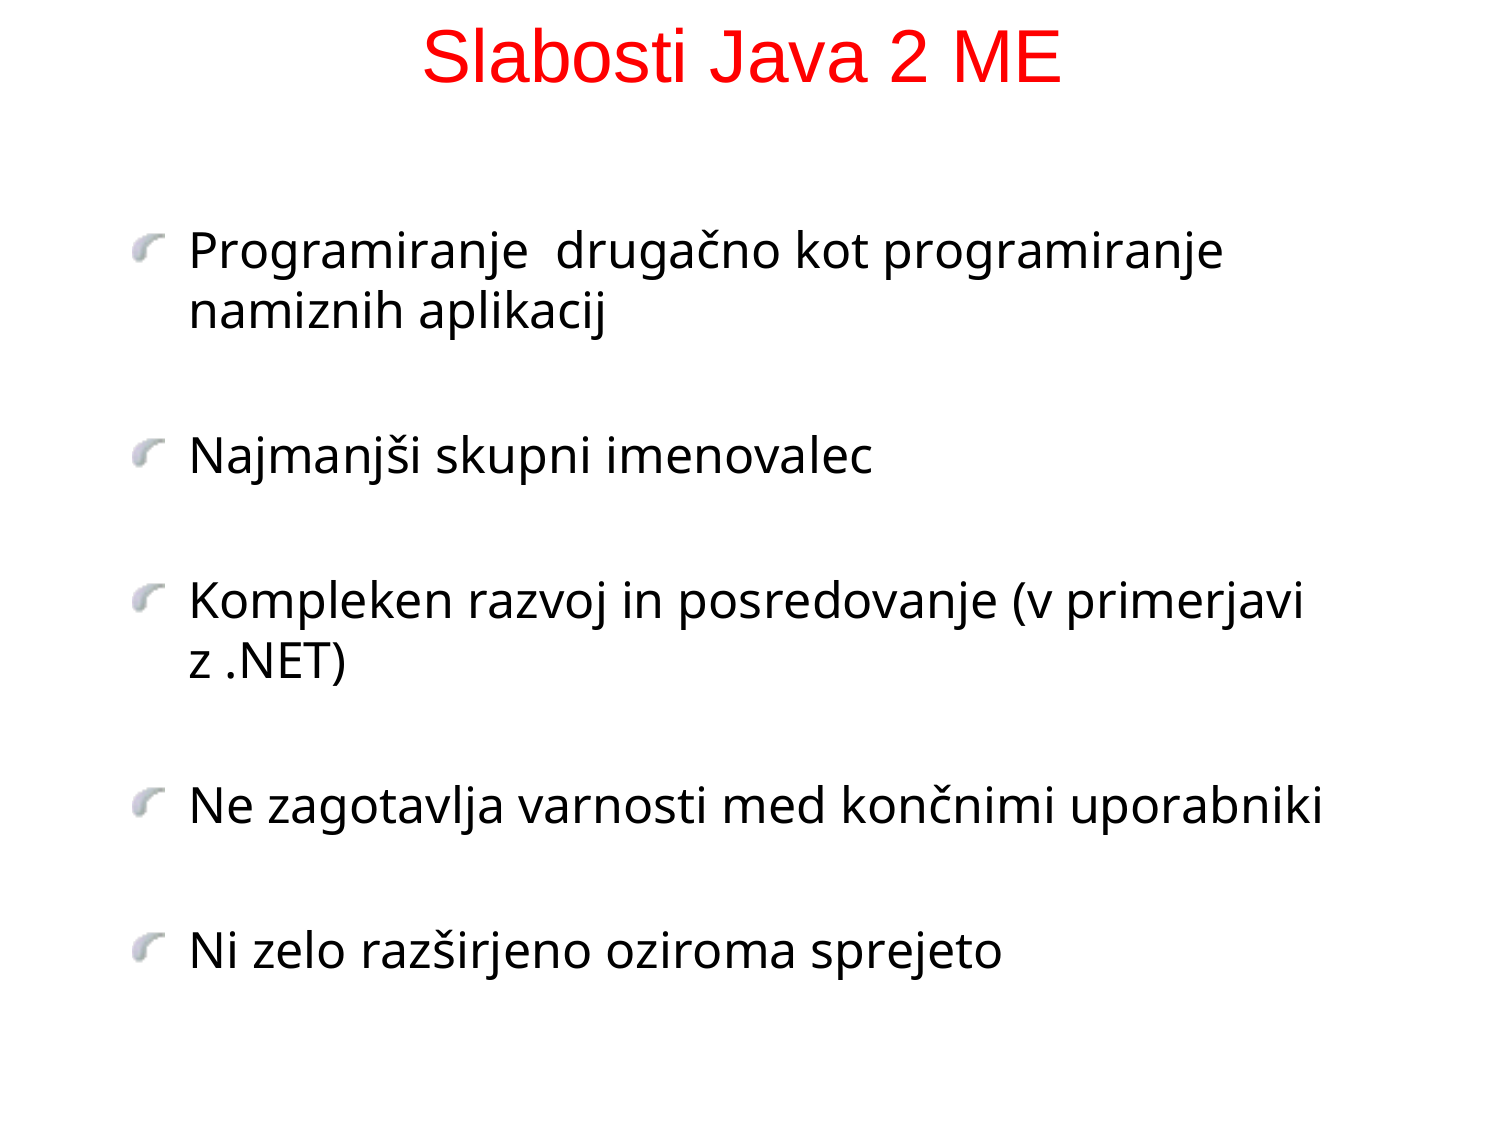

# Slabosti Java 2 ME
Programiranje drugačno kot programiranje namiznih aplikacij
Najmanjši skupni imenovalec
Kompleken razvoj in posredovanje (v primerjavi z .NET)
Ne zagotavlja varnosti med končnimi uporabniki
Ni zelo razširjeno oziroma sprejeto